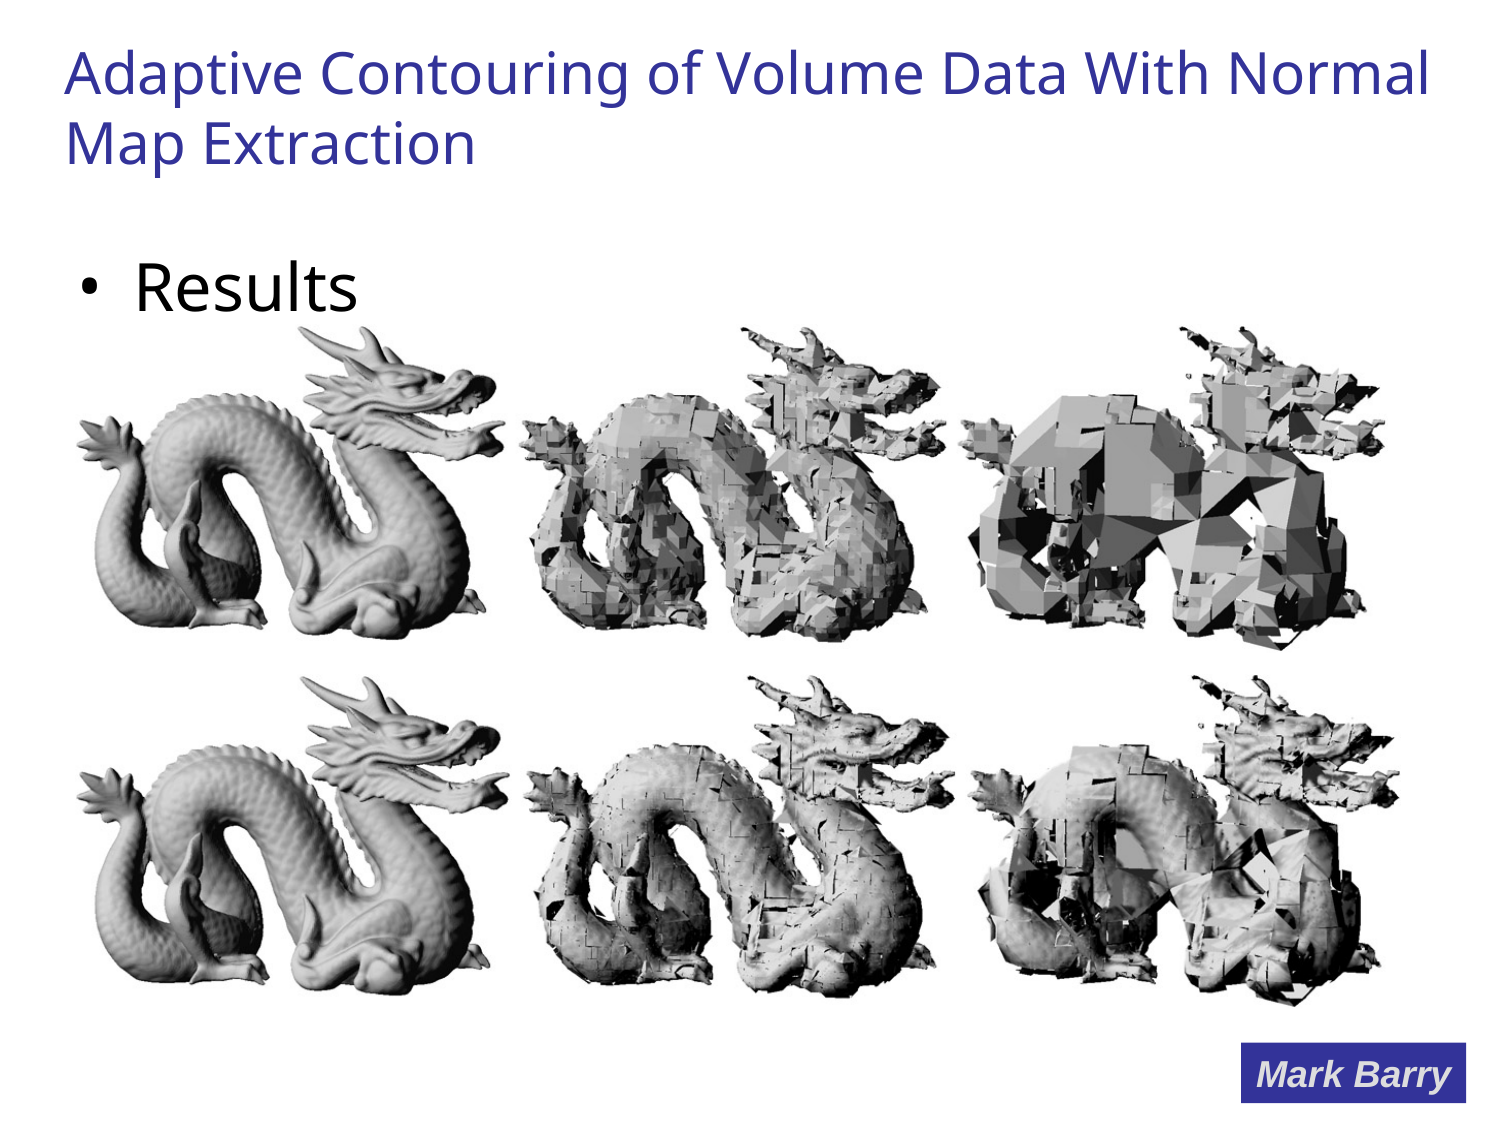

Adaptive Contouring of Volume Data With Normal Map Extraction
# Results
Mark Barry